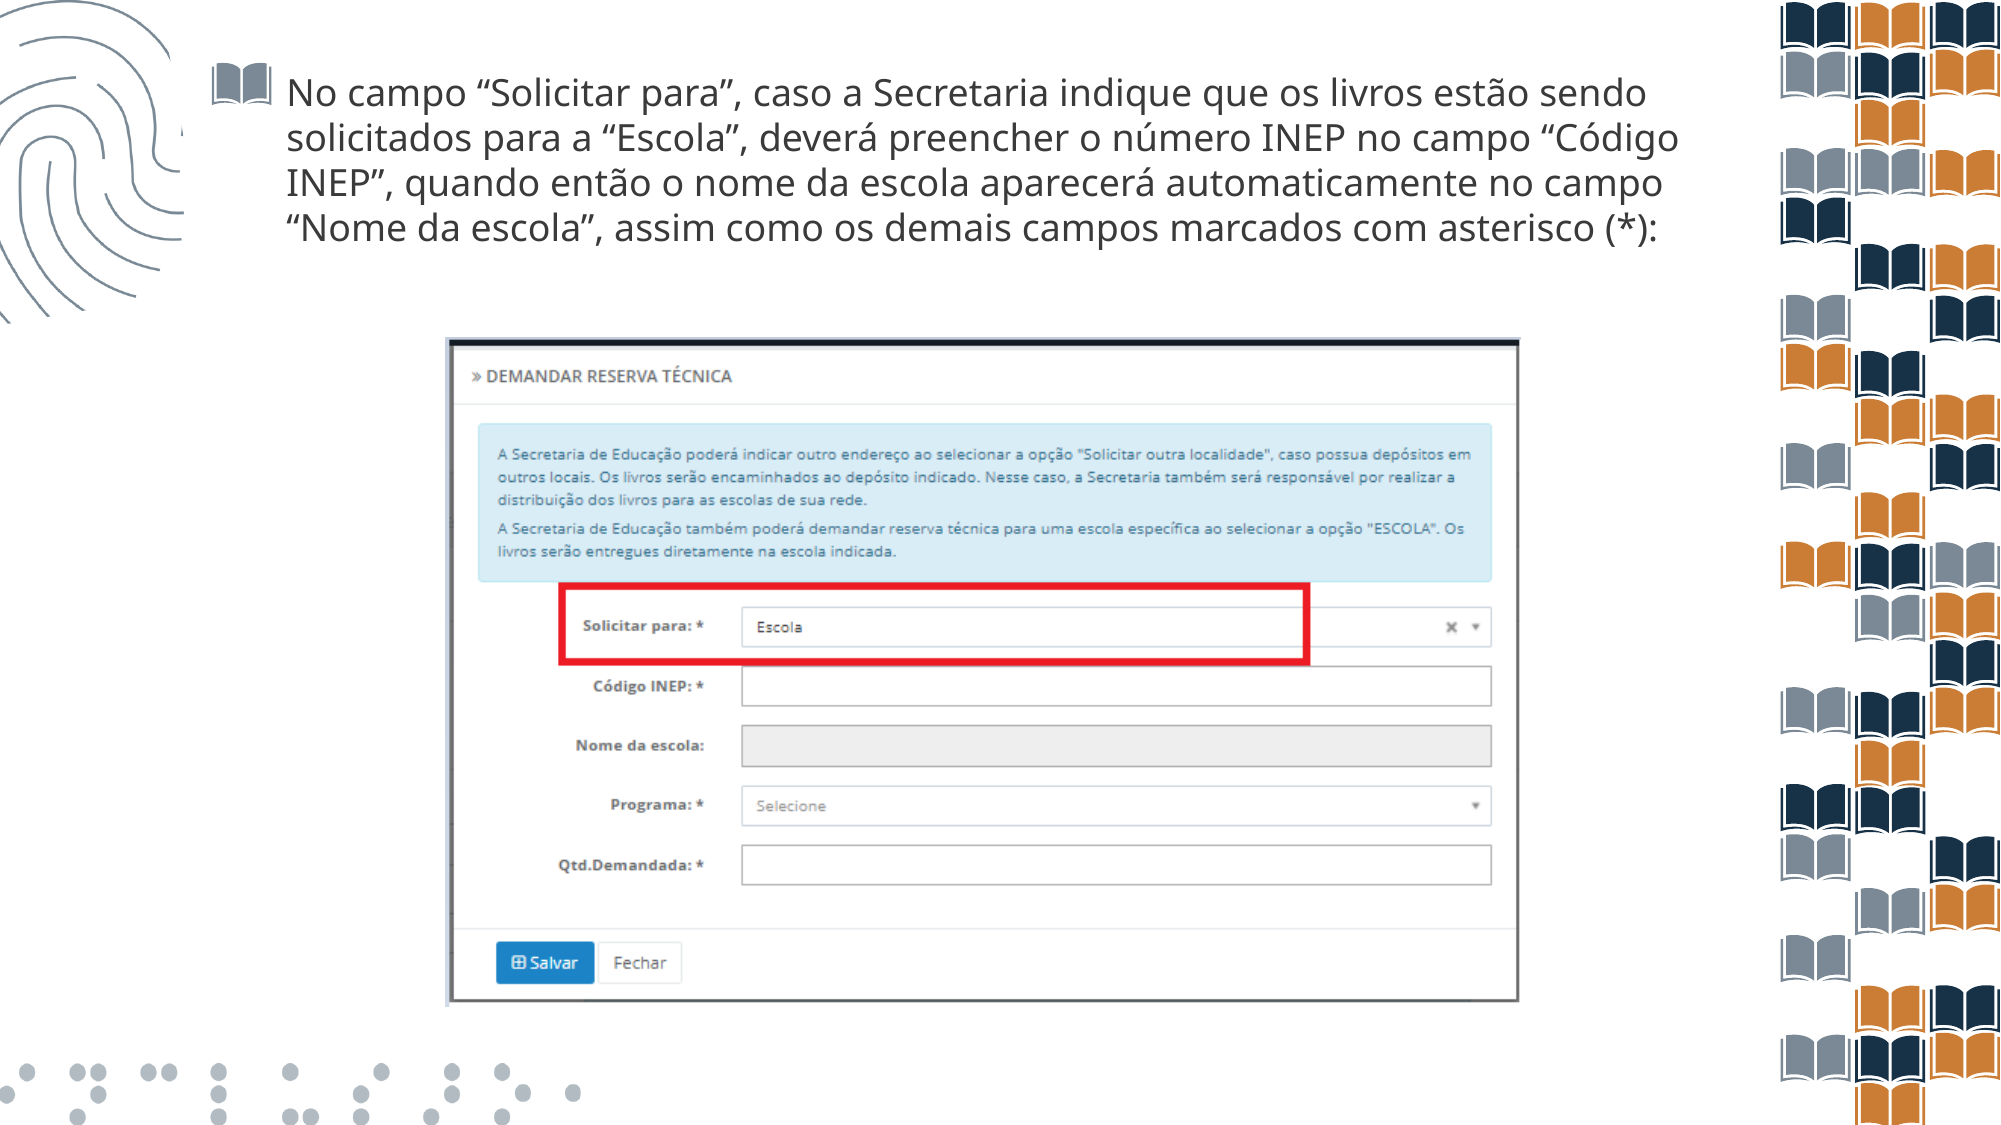

No campo “Solicitar para”, caso a Secretaria indique que os livros estão sendo solicitados para a “Escola”, deverá preencher o número INEP no campo “Código INEP”, quando então o nome da escola aparecerá automaticamente no campo “Nome da escola”, assim como os demais campos marcados com asterisco (*):